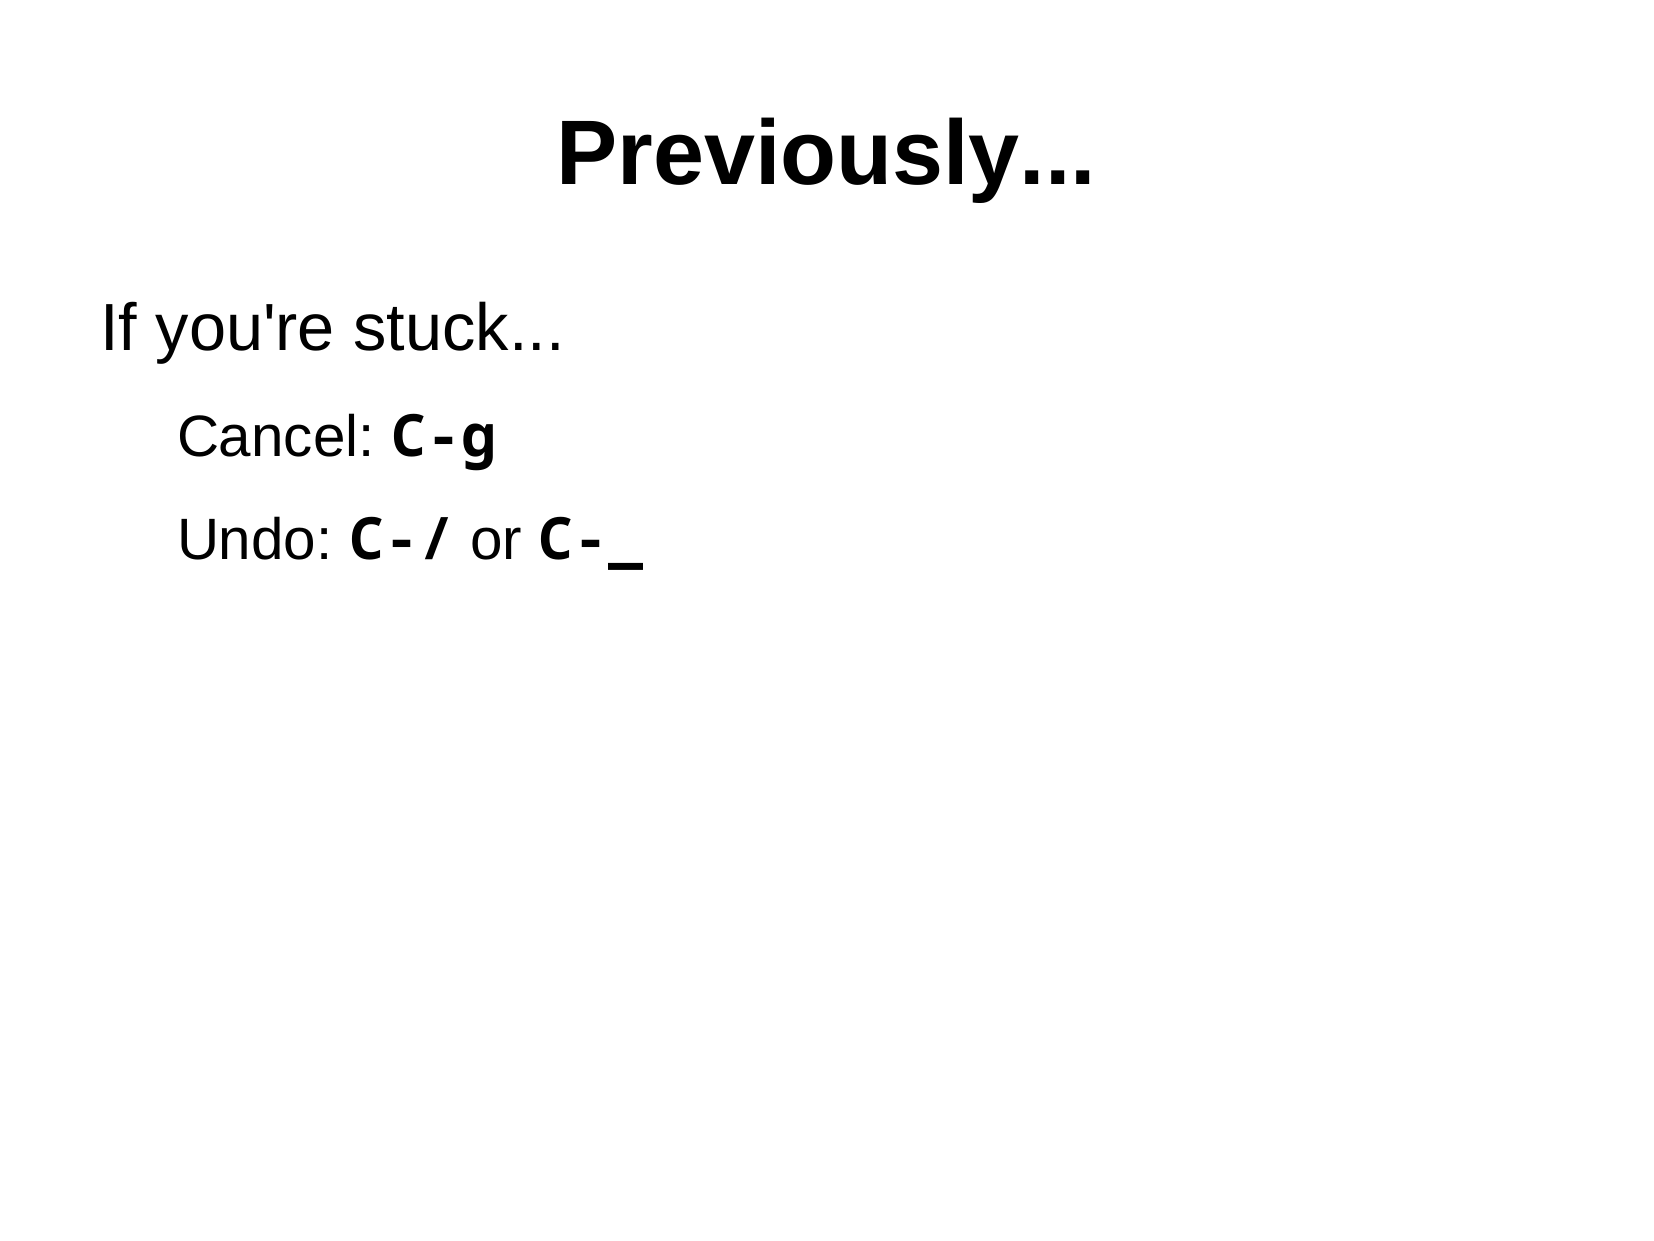

# Previously...
If you're stuck...
Cancel: C-g
Undo: C-/ or C-_